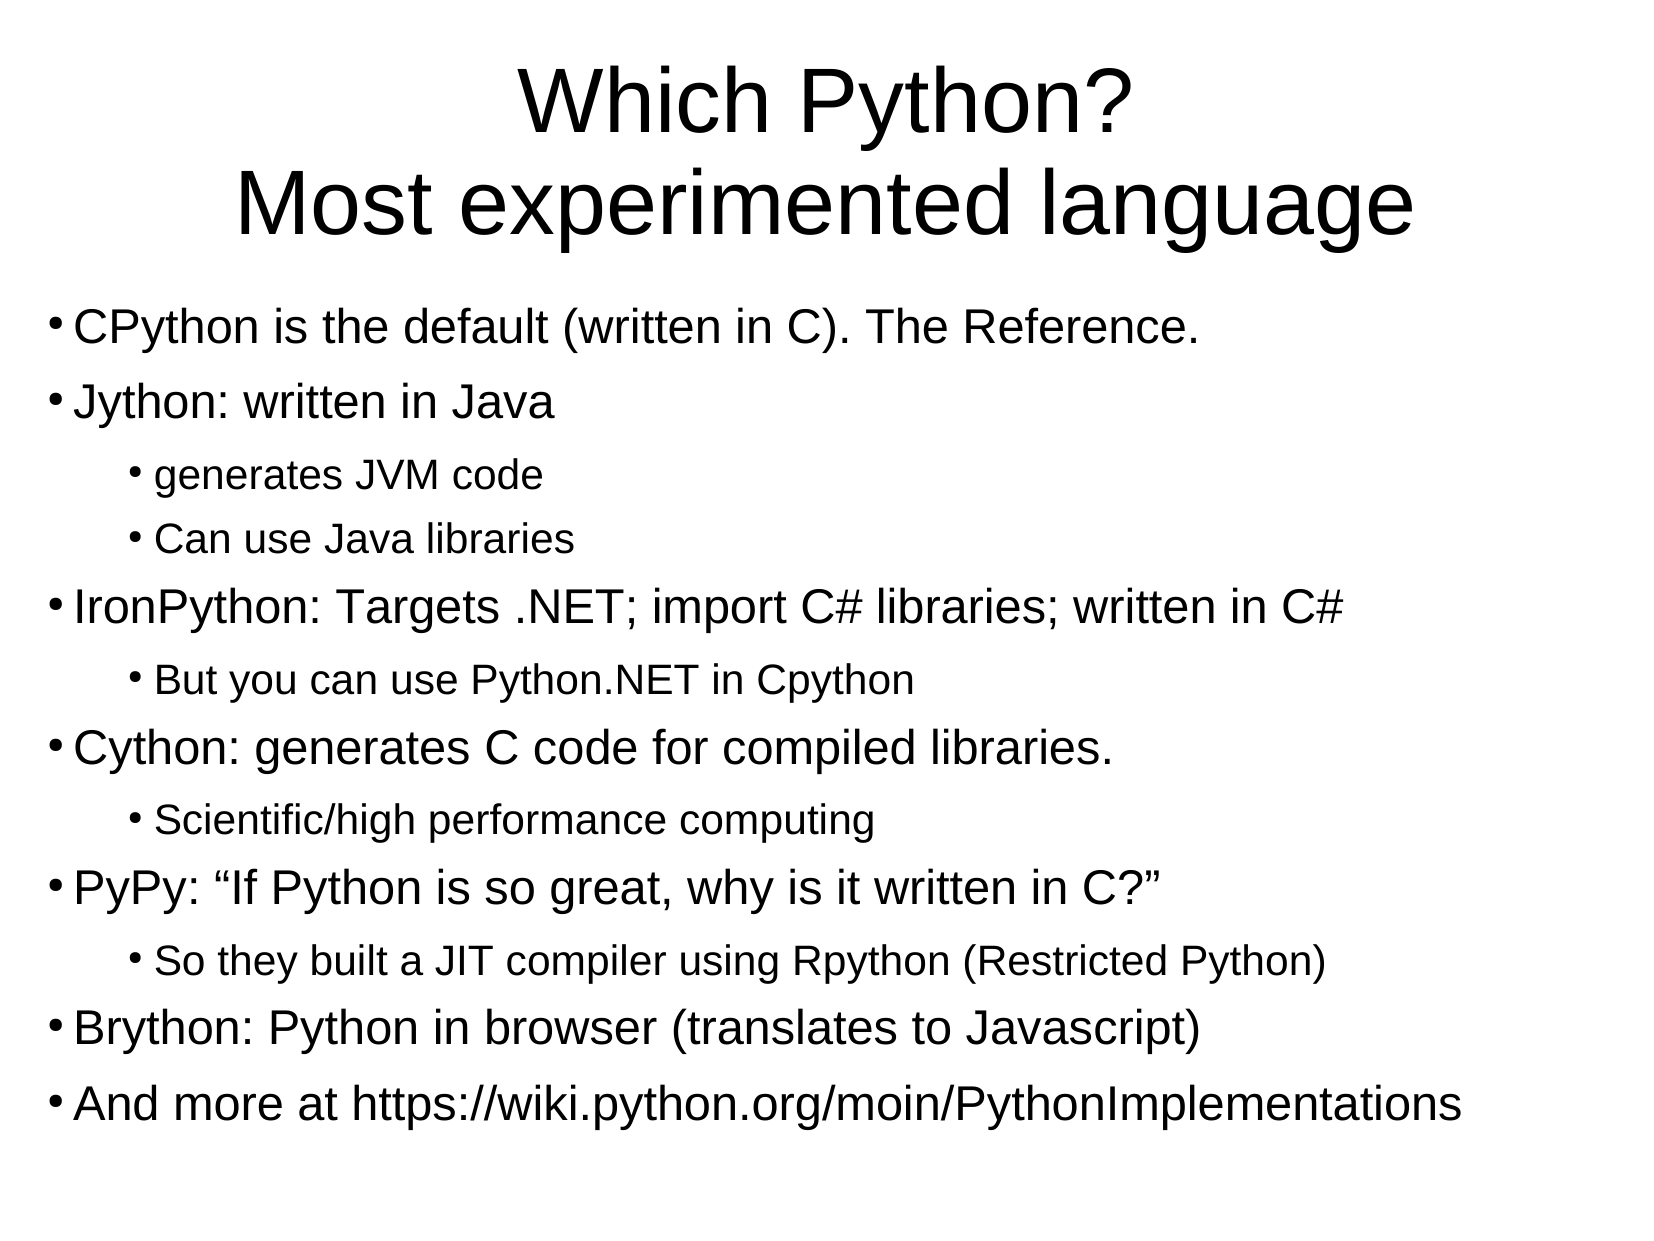

# Which Python? Most experimented language
CPython is the default (written in C). The Reference.
Jython: written in Java
generates JVM code
Can use Java libraries
IronPython: Targets .NET; import C# libraries; written in C#
But you can use Python.NET in Cpython
Cython: generates C code for compiled libraries.
Scientific/high performance computing
PyPy: “If Python is so great, why is it written in C?”
So they built a JIT compiler using Rpython (Restricted Python)
Brython: Python in browser (translates to Javascript)
And more at https://wiki.python.org/moin/PythonImplementations